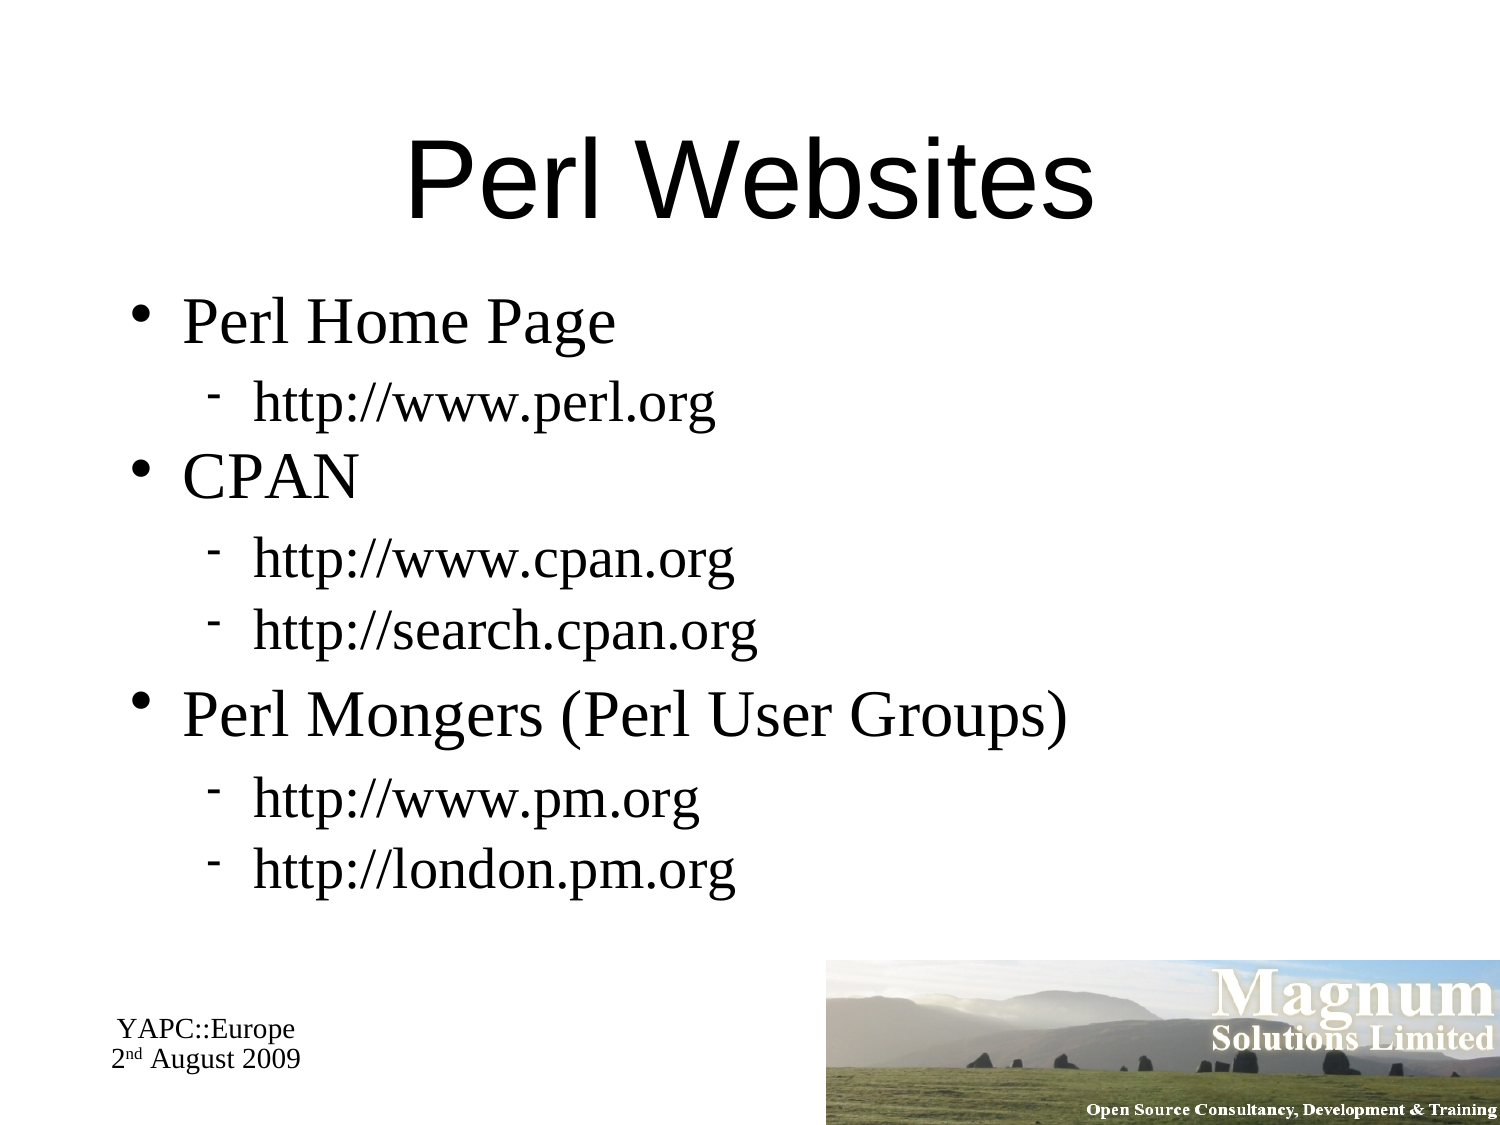

# Perl Websites
Perl Home Page
http://www.perl.org
CPAN
http://www.cpan.org
http://search.cpan.org
Perl Mongers (Perl User Groups)‏
http://www.pm.org
http://london.pm.org
149